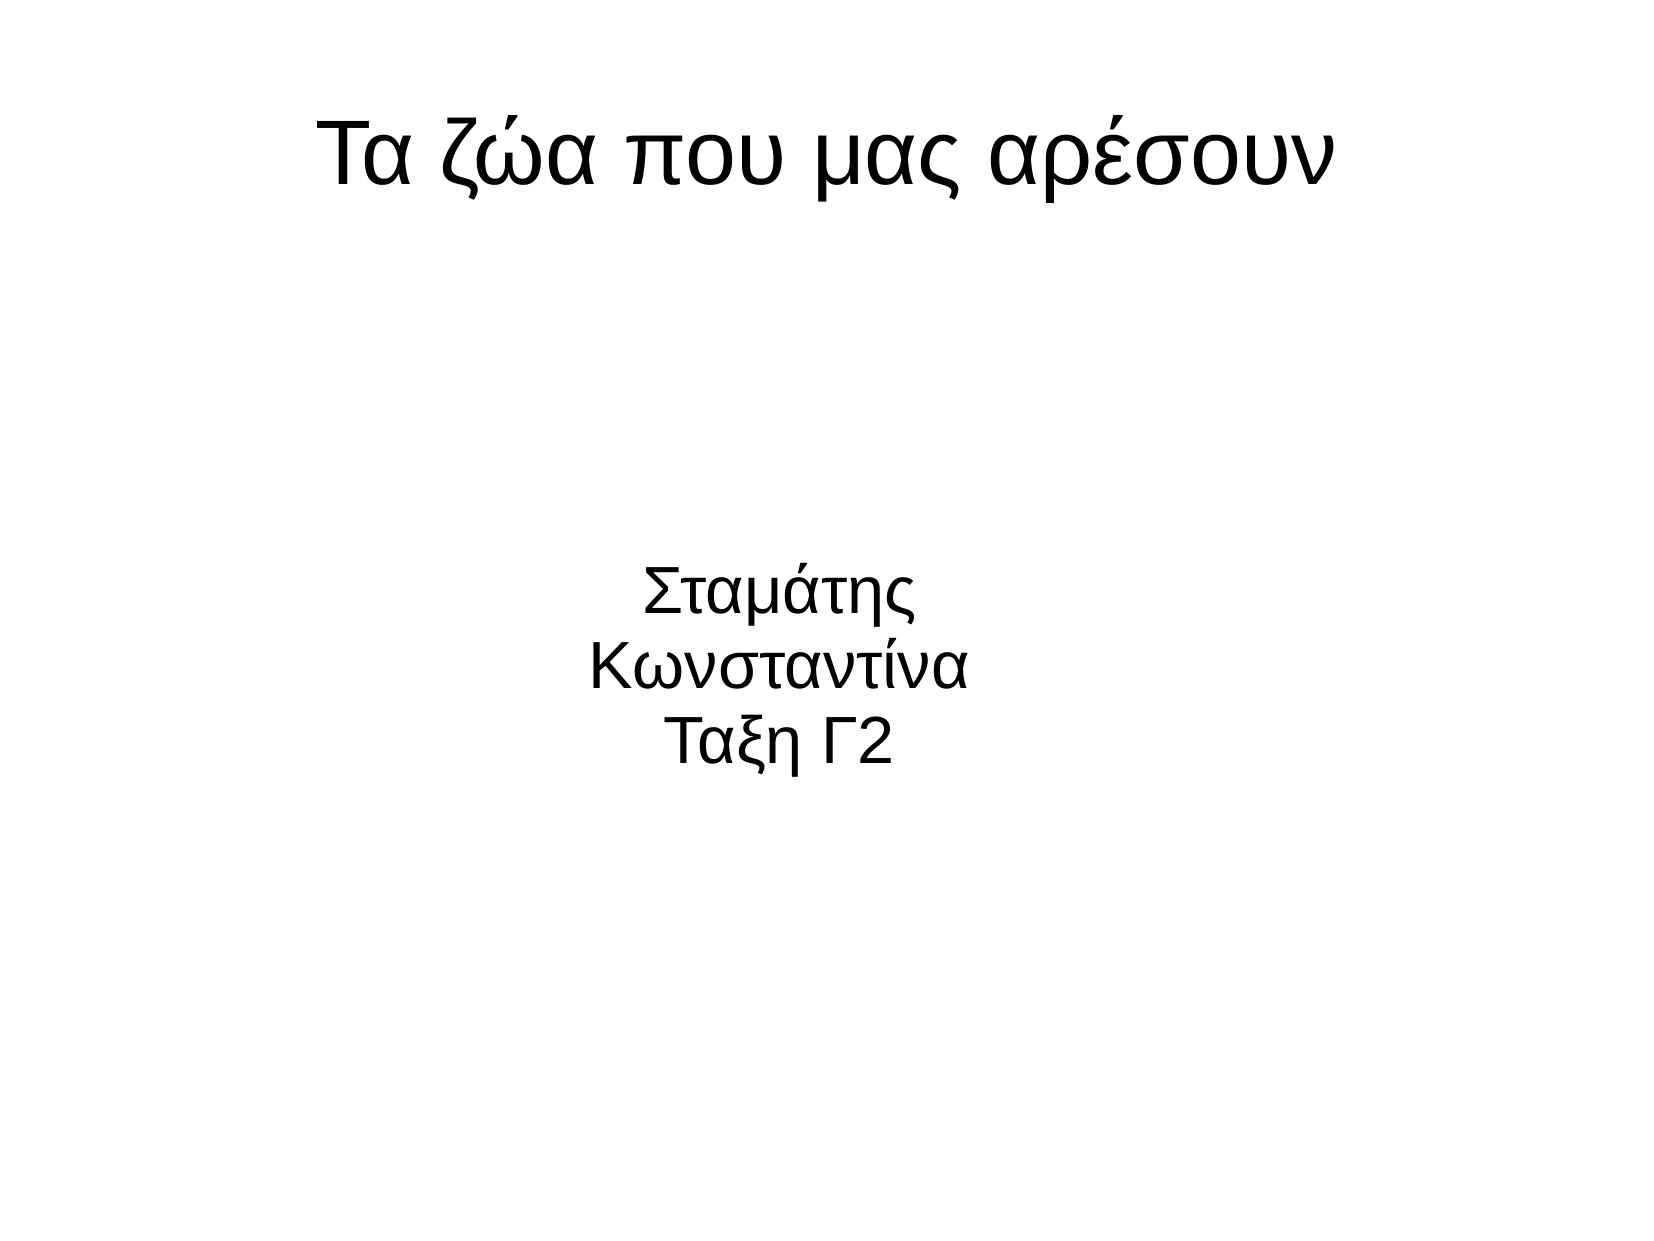

# Τα ζώα που μας αρέσουν
Σταμάτης
Κωνσταντίνα
Ταξη Γ2